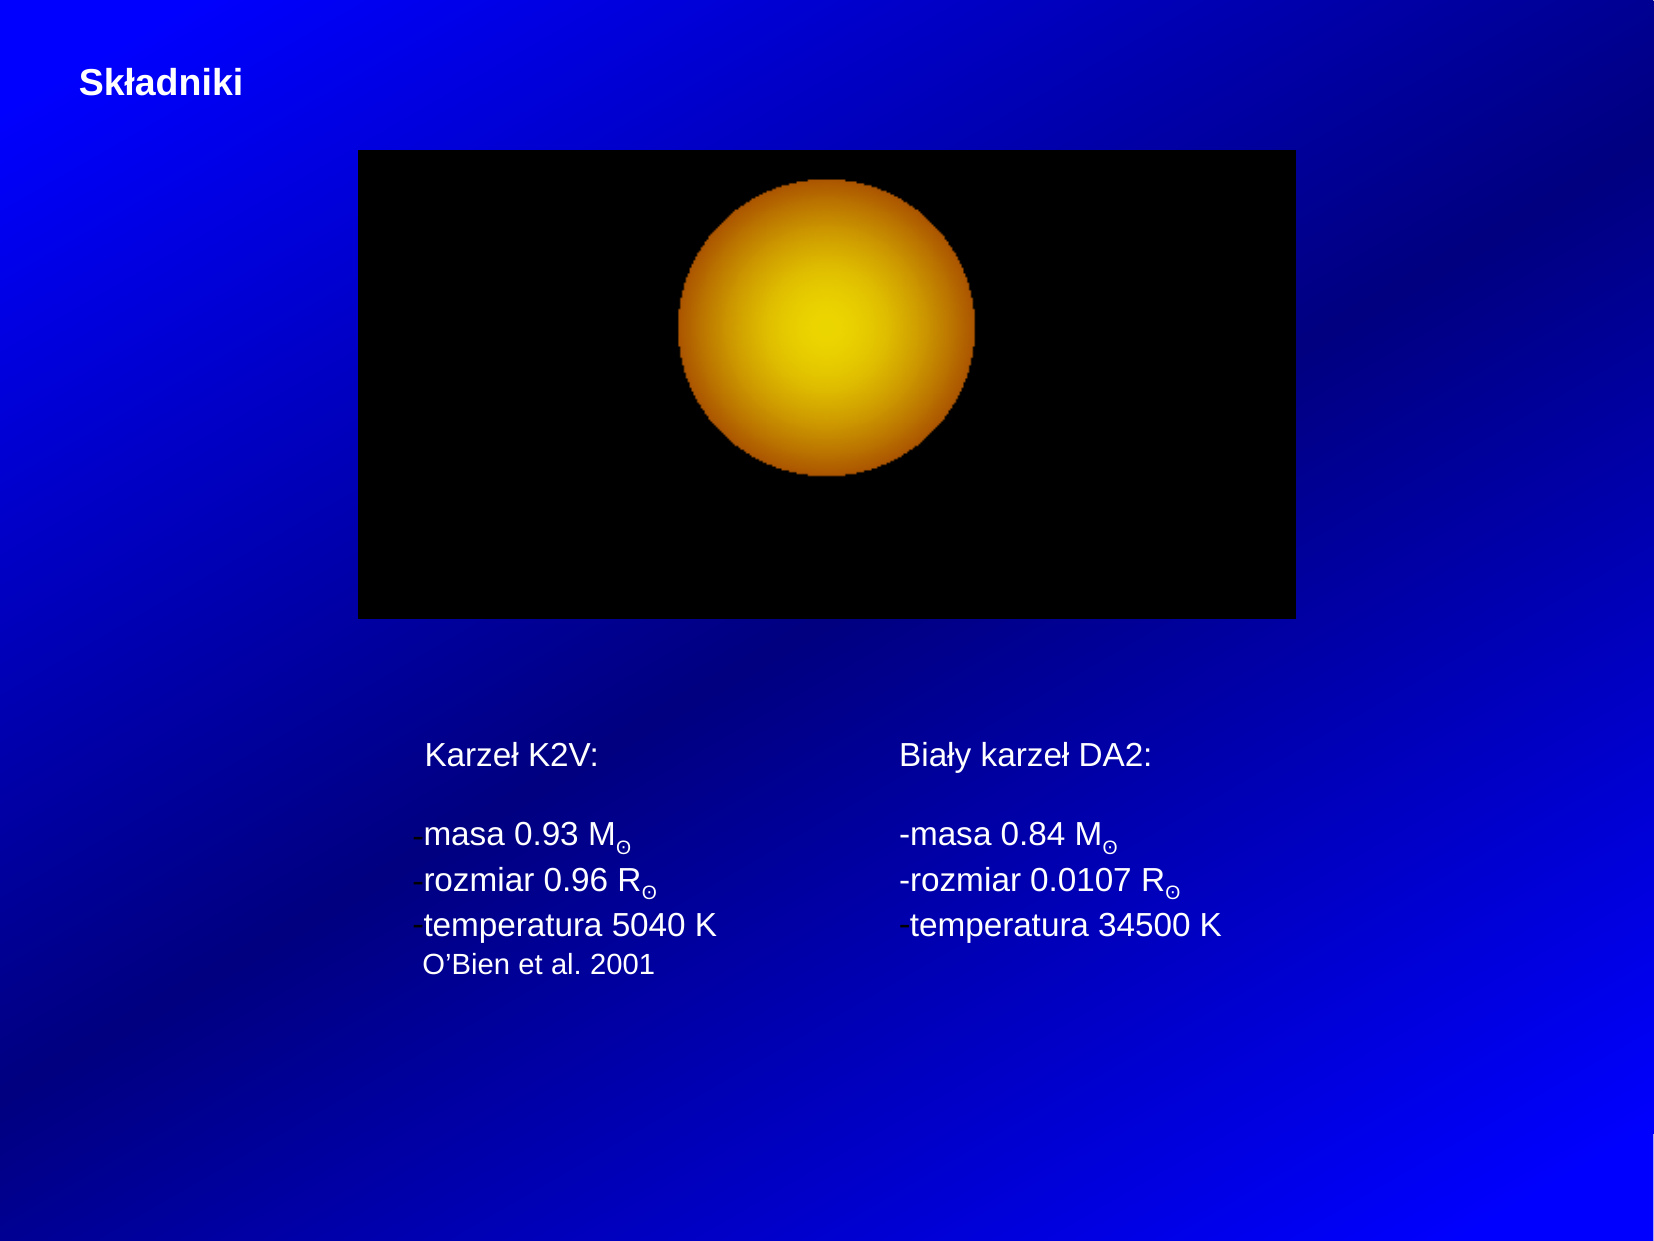

Składniki
Karzeł K2V:
masa 0.93 Mʘ
rozmiar 0.96 Rʘ
temperatura 5040 K
Biały karzeł DA2:
-masa 0.84 Mʘ
-rozmiar 0.0107 Rʘ
temperatura 34500 K
O’Bien et al. 2001